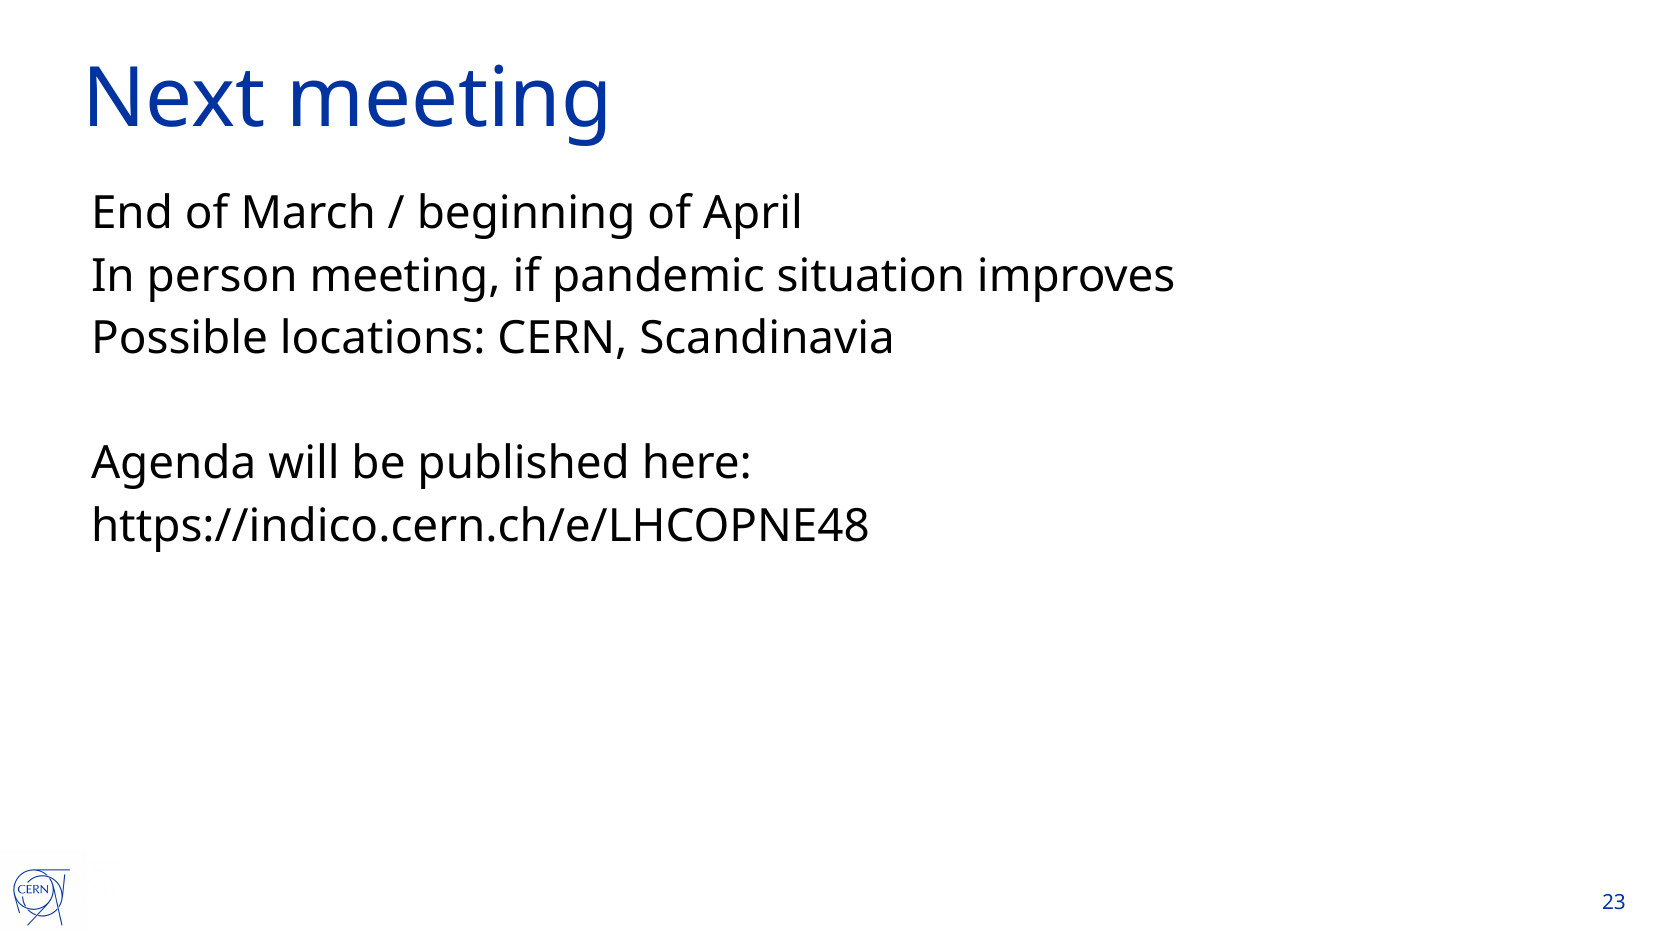

# Next meeting
End of March / beginning of April
In person meeting, if pandemic situation improves
Possible locations: CERN, Scandinavia
Agenda will be published here:
https://indico.cern.ch/e/LHCOPNE48
23